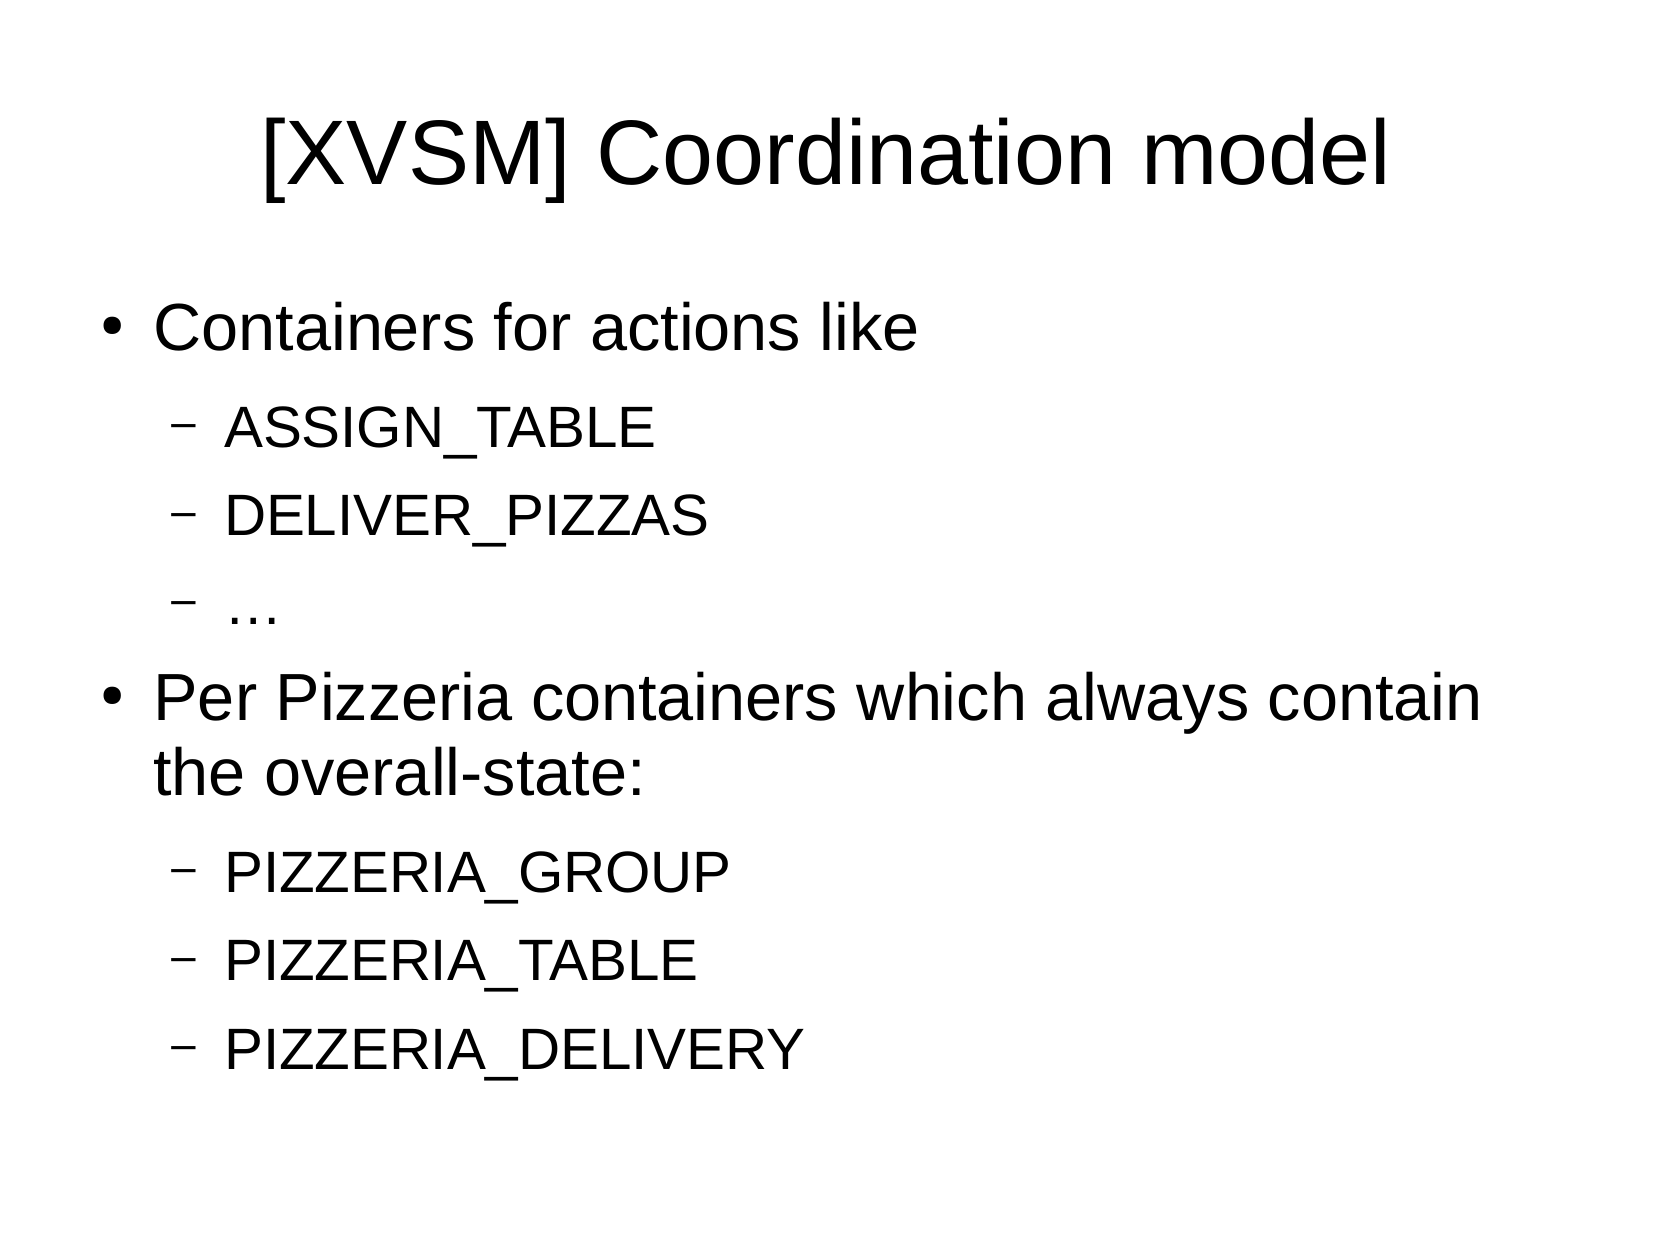

# [XVSM] Coordination model
Containers for actions like
ASSIGN_TABLE
DELIVER_PIZZAS
…
Per Pizzeria containers which always contain the overall-state:
PIZZERIA_GROUP
PIZZERIA_TABLE
PIZZERIA_DELIVERY